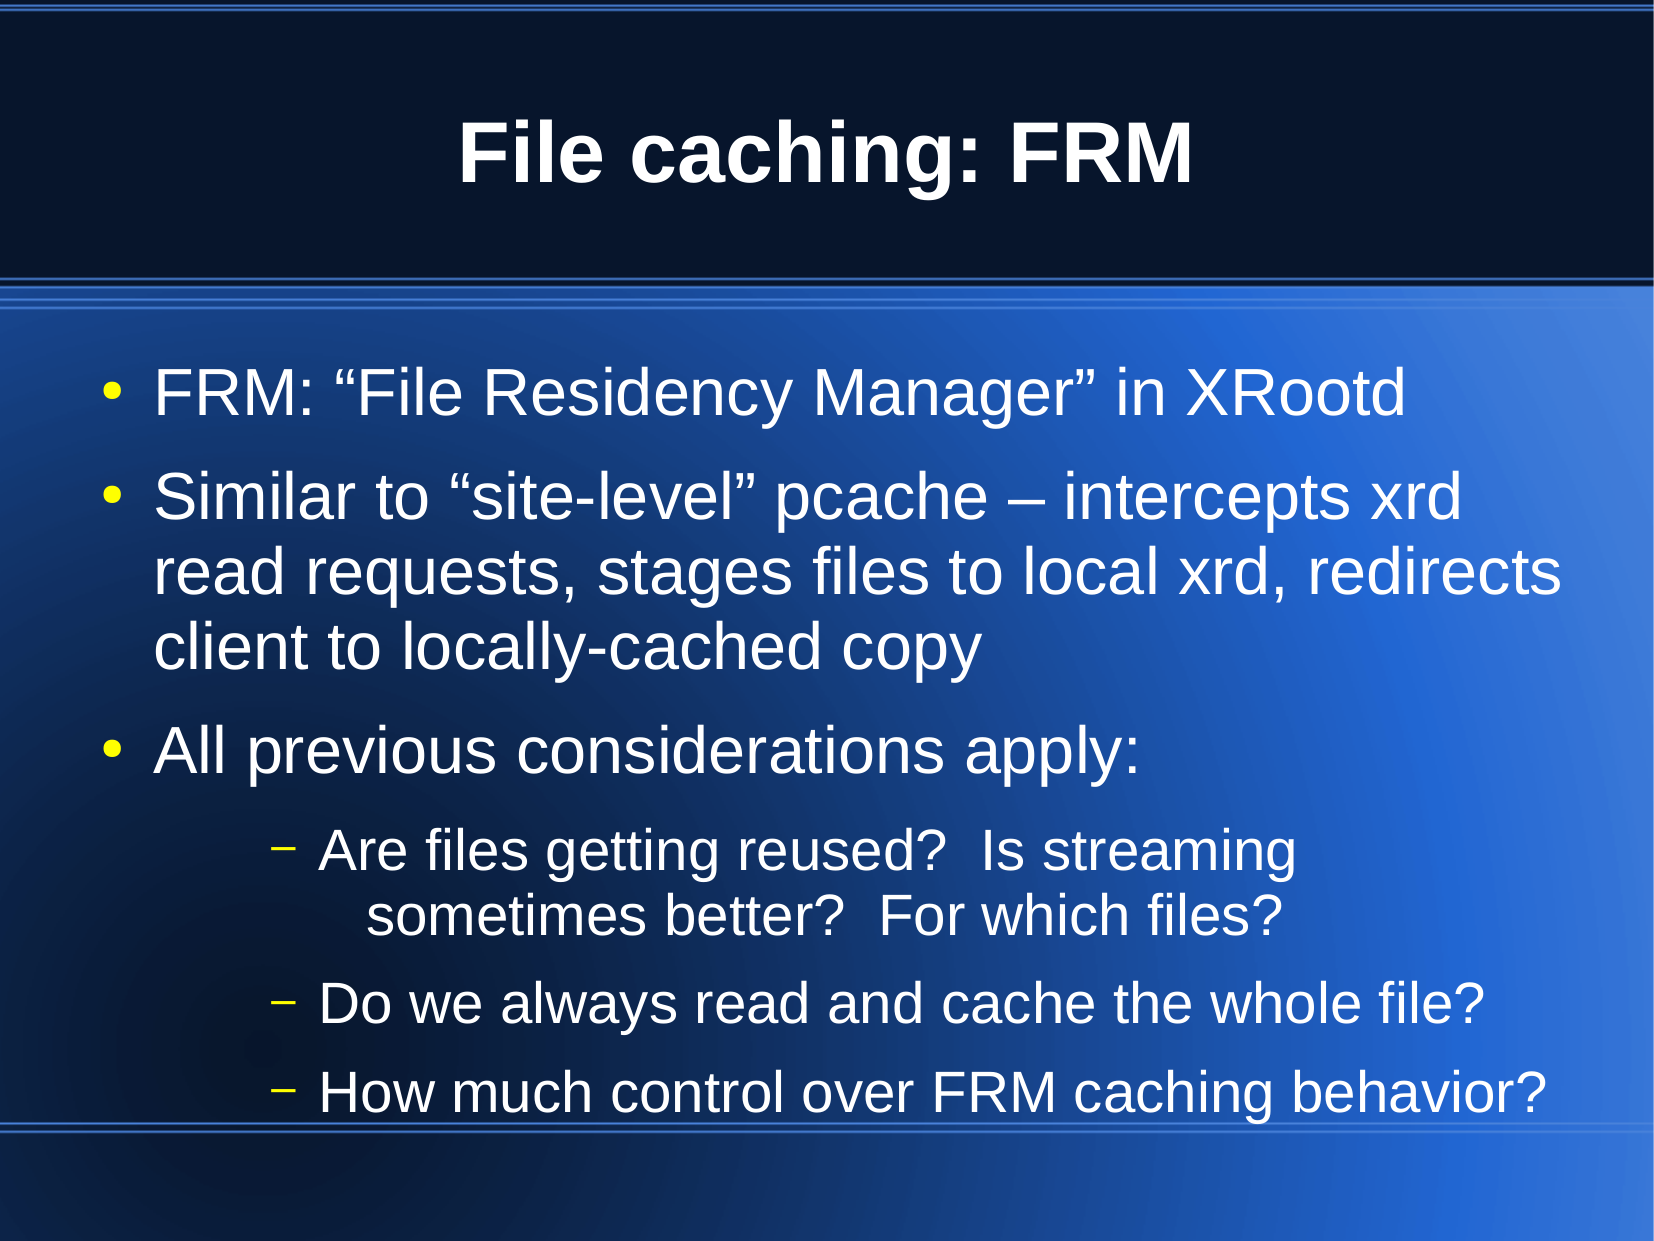

# File caching: FRM
FRM: “File Residency Manager” in XRootd
Similar to “site-level” pcache – intercepts xrd read requests, stages files to local xrd, redirects client to locally-cached copy
All previous considerations apply:
Are files getting reused? Is streaming sometimes better? For which files?
Do we always read and cache the whole file?
How much control over FRM caching behavior?